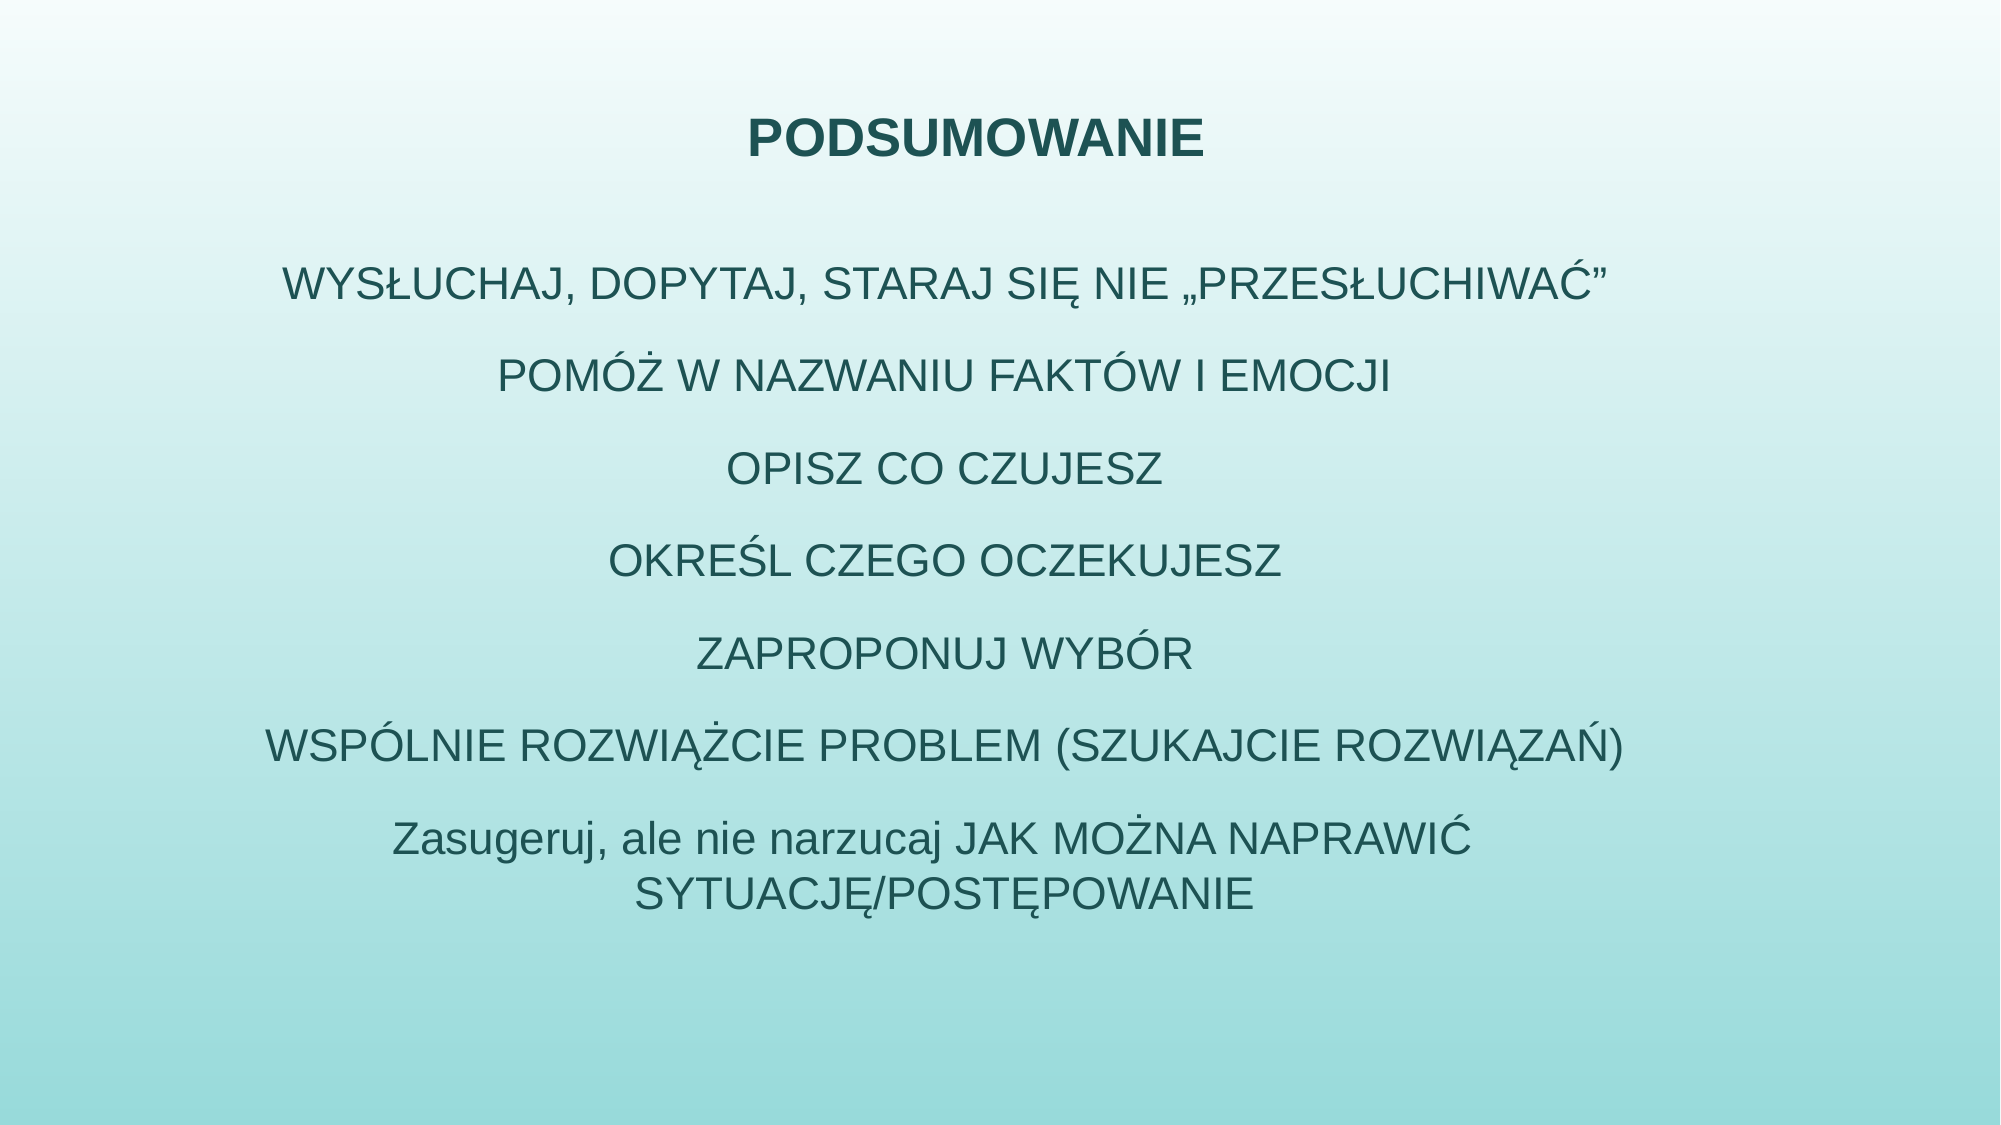

WYSŁUCHAJ, DOPYTAJ, STARAJ SIĘ NIE „PRZESŁUCHIWAĆ”
POMÓŻ W NAZWANIU FAKTÓW I EMOCJI
OPISZ CO CZUJESZ
OKREŚL CZEGO OCZEKUJESZ
ZAPROPONUJ WYBÓR
WSPÓLNIE ROZWIĄŻCIE PROBLEM (SZUKAJCIE ROZWIĄZAŃ)
 Zasugeruj, ale nie narzucaj JAK MOŻNA NAPRAWIĆ SYTUACJĘ/POSTĘPOWANIE
 PODSUMOWANIE